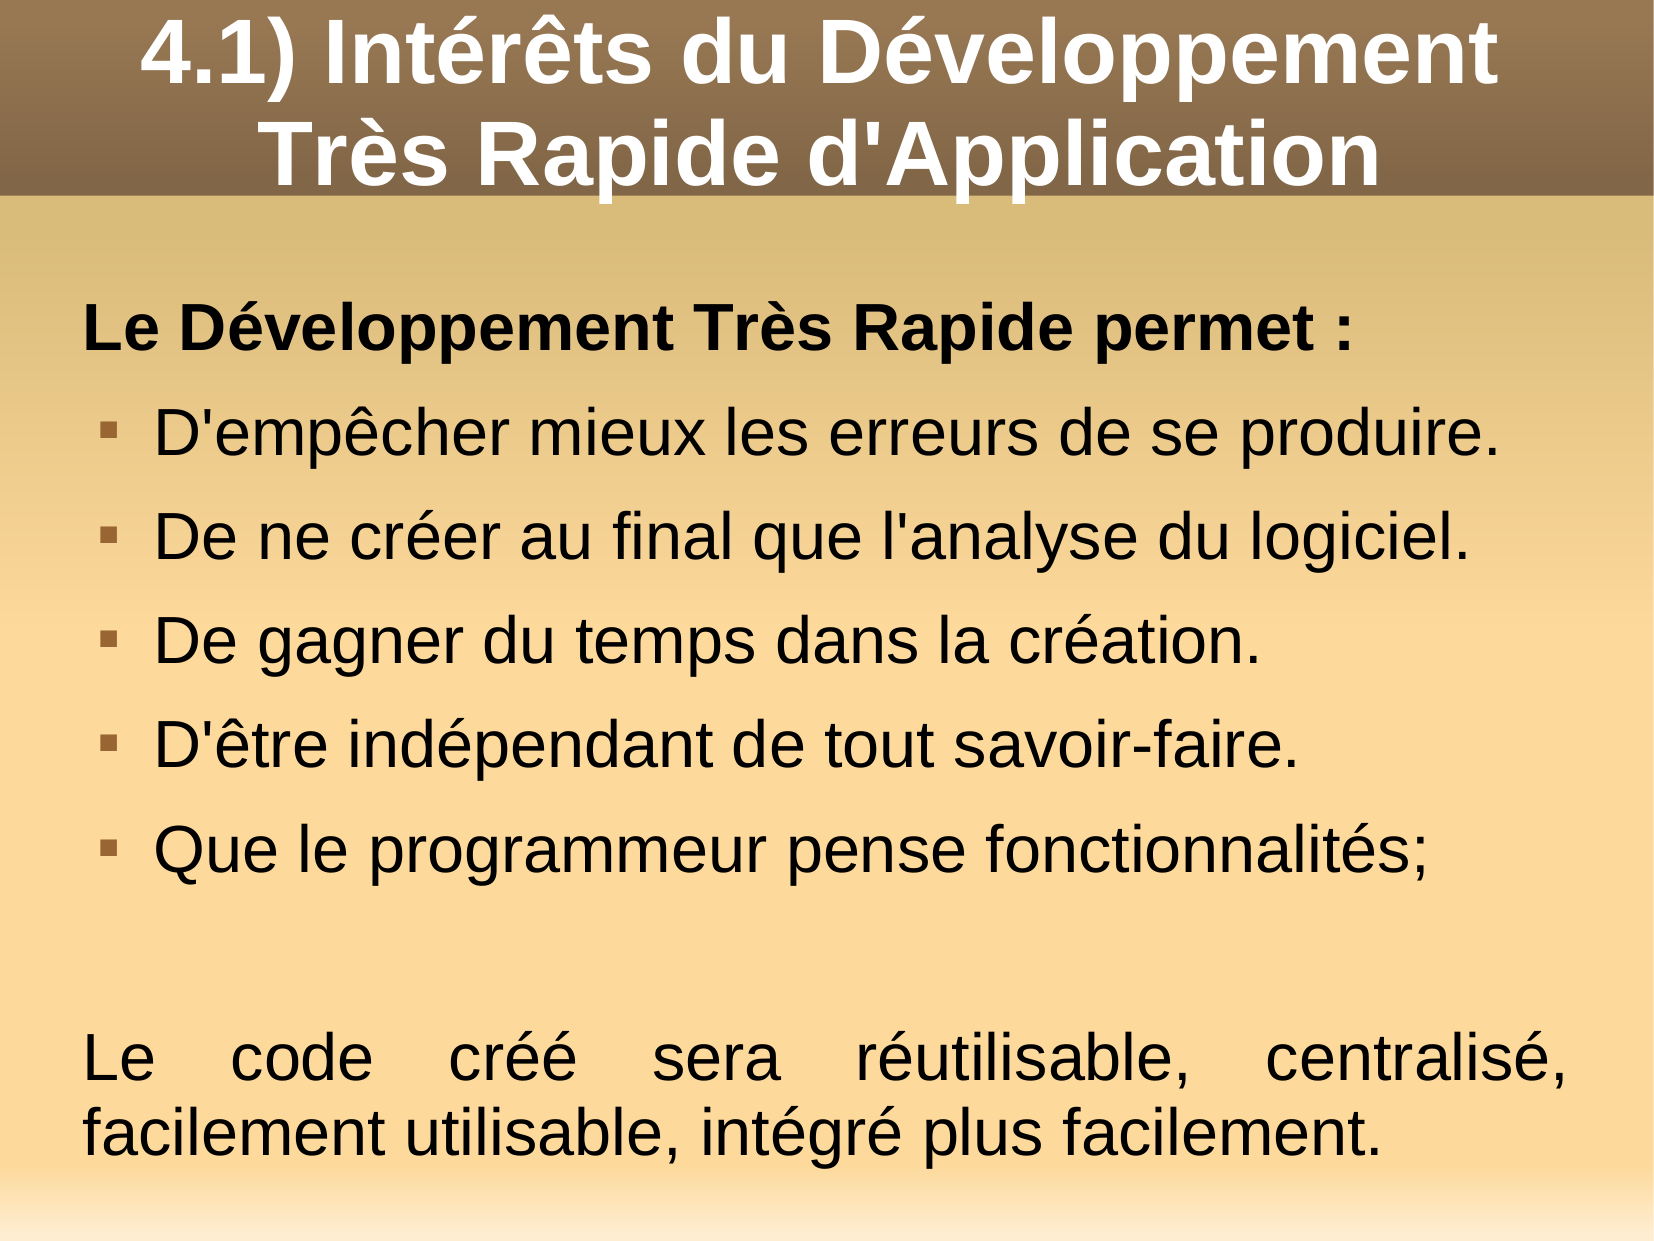

# 4.1) Intérêts du Développement Très Rapide d'Application
Le Développement Très Rapide permet :
D'empêcher mieux les erreurs de se produire.
De ne créer au final que l'analyse du logiciel.
De gagner du temps dans la création.
D'être indépendant de tout savoir-faire.
Que le programmeur pense fonctionnalités;
Le code créé sera réutilisable, centralisé, facilement utilisable, intégré plus facilement.